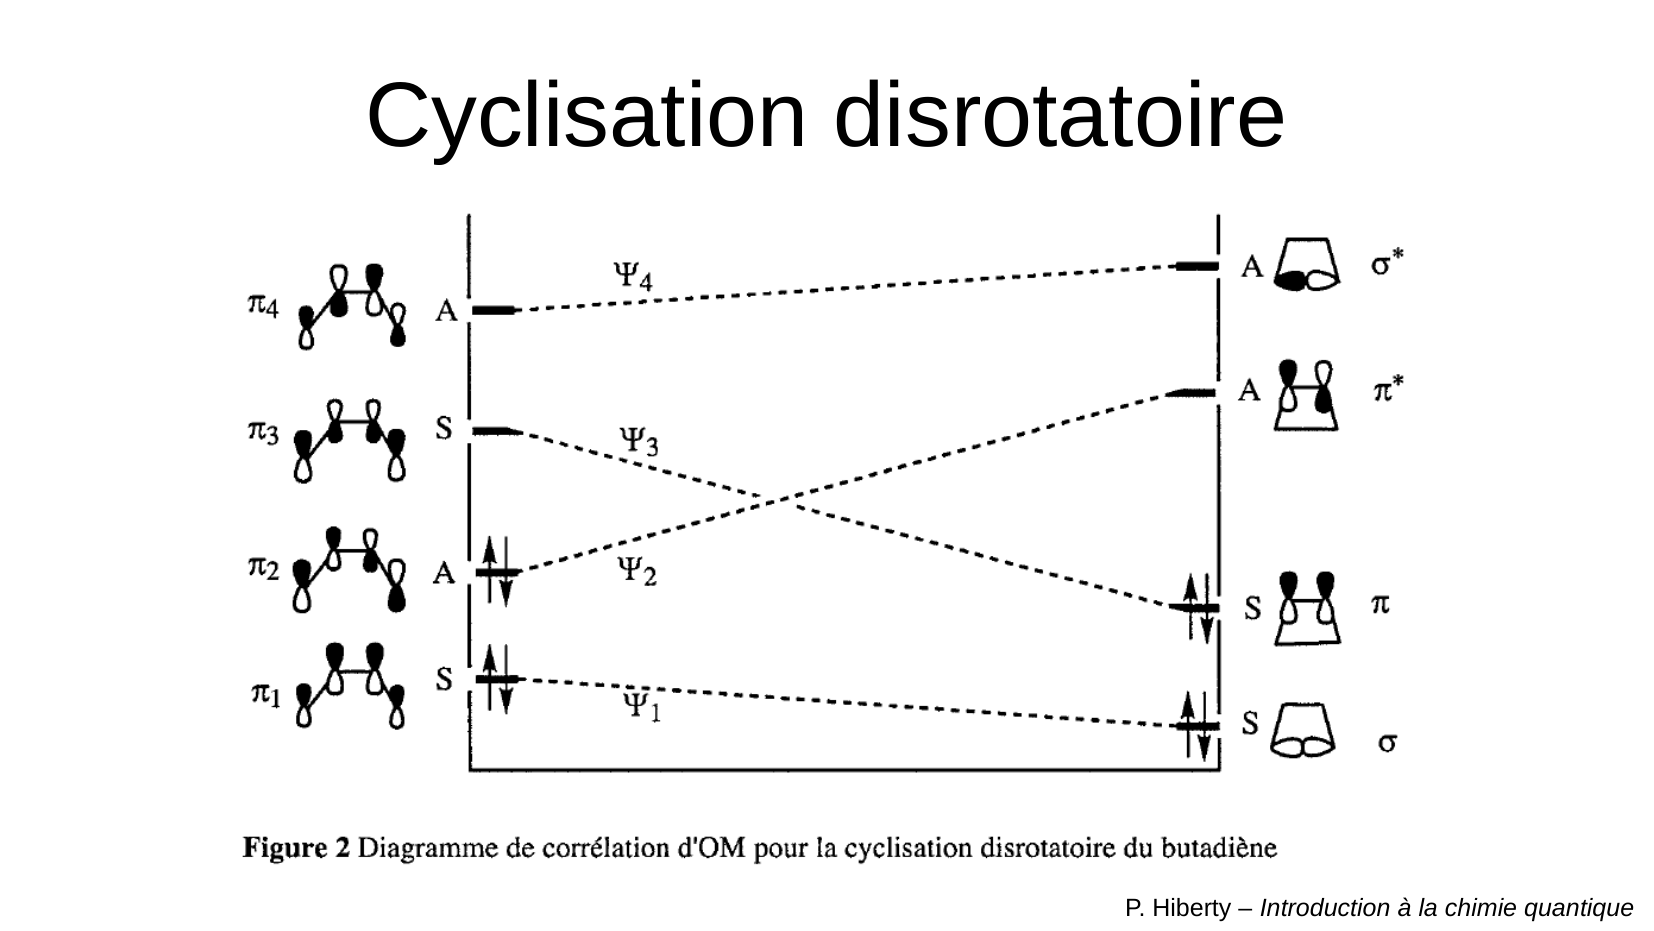

# Cyclisation disrotatoire
P. Hiberty – Introduction à la chimie quantique